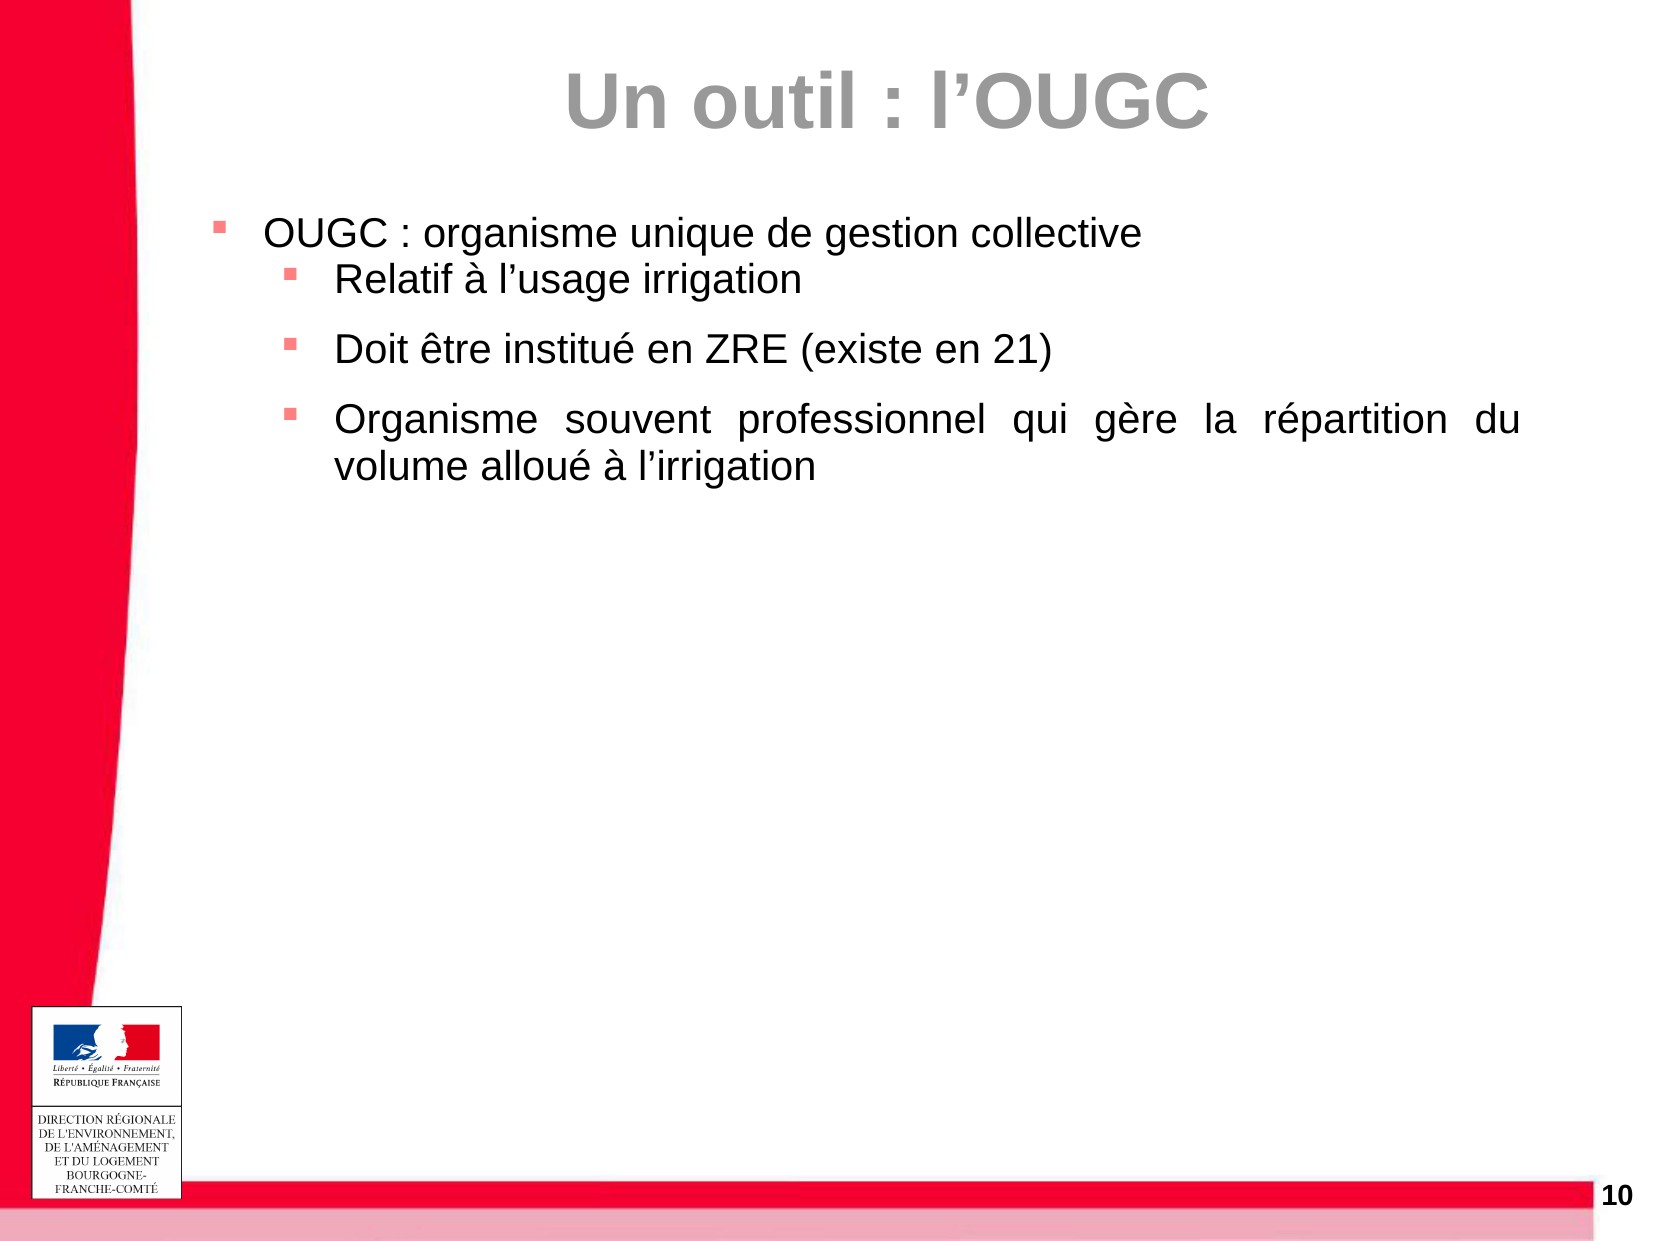

# Un outil : l’OUGC
OUGC : organisme unique de gestion collective
Relatif à l’usage irrigation
Doit être institué en ZRE (existe en 21)
Organisme souvent professionnel qui gère la répartition du volume alloué à l’irrigation
10